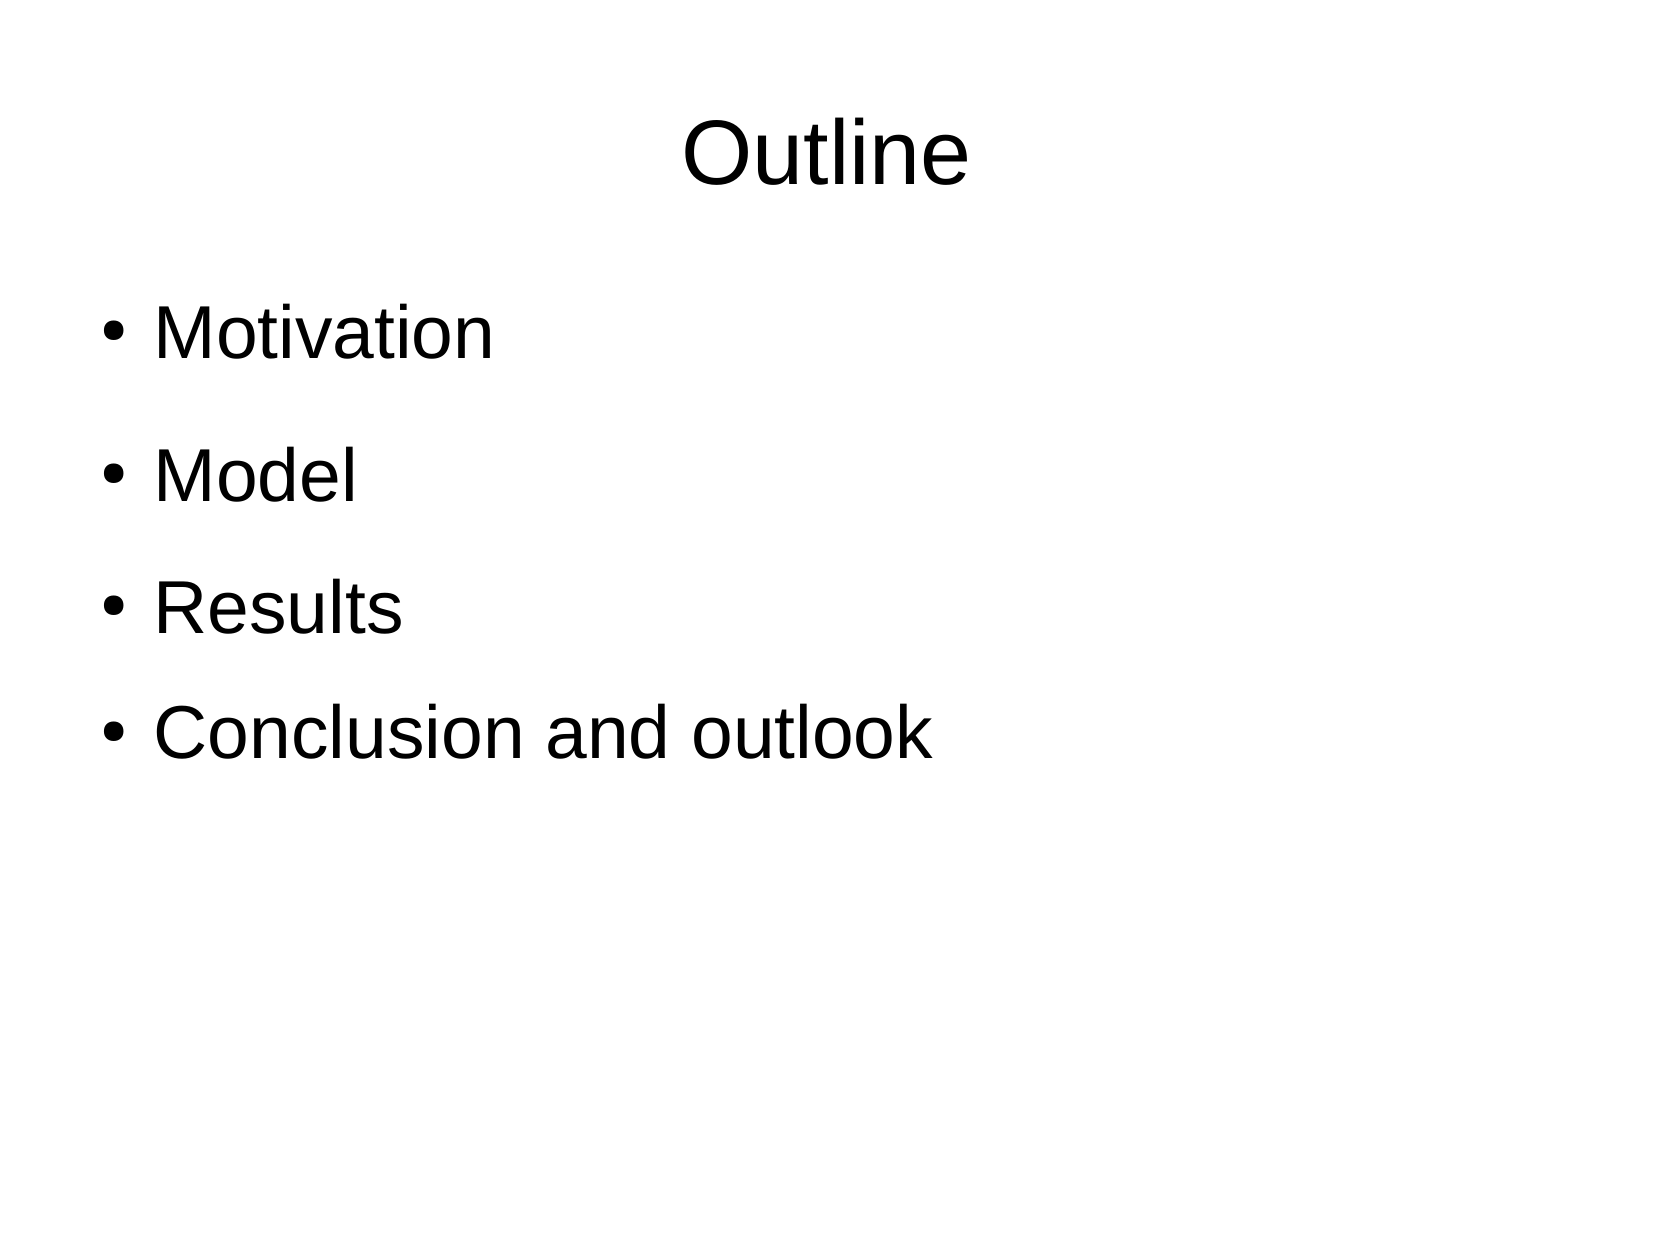

# Outline
Motivation
Model
Results
Conclusion and outlook